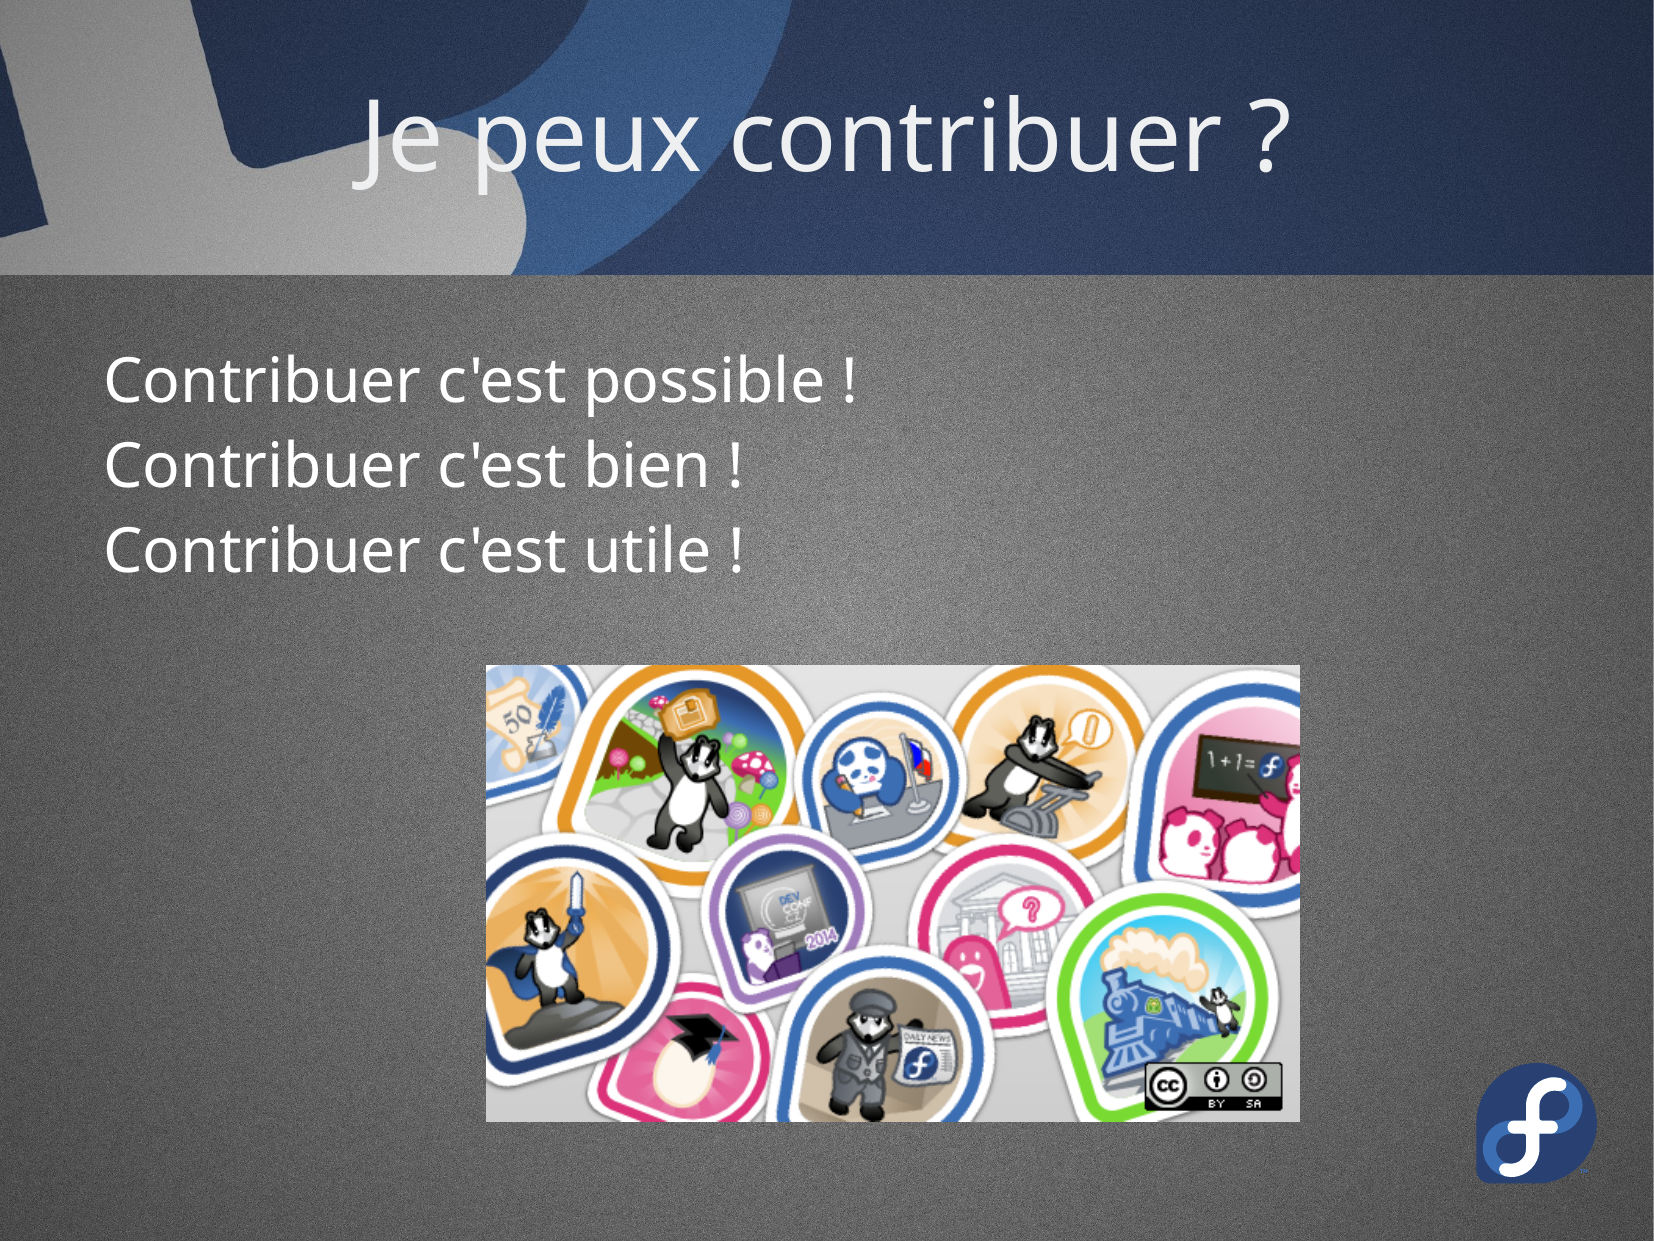

# Je peux contribuer ?
Contribuer c'est possible !
Contribuer c'est bien !
Contribuer c'est utile !